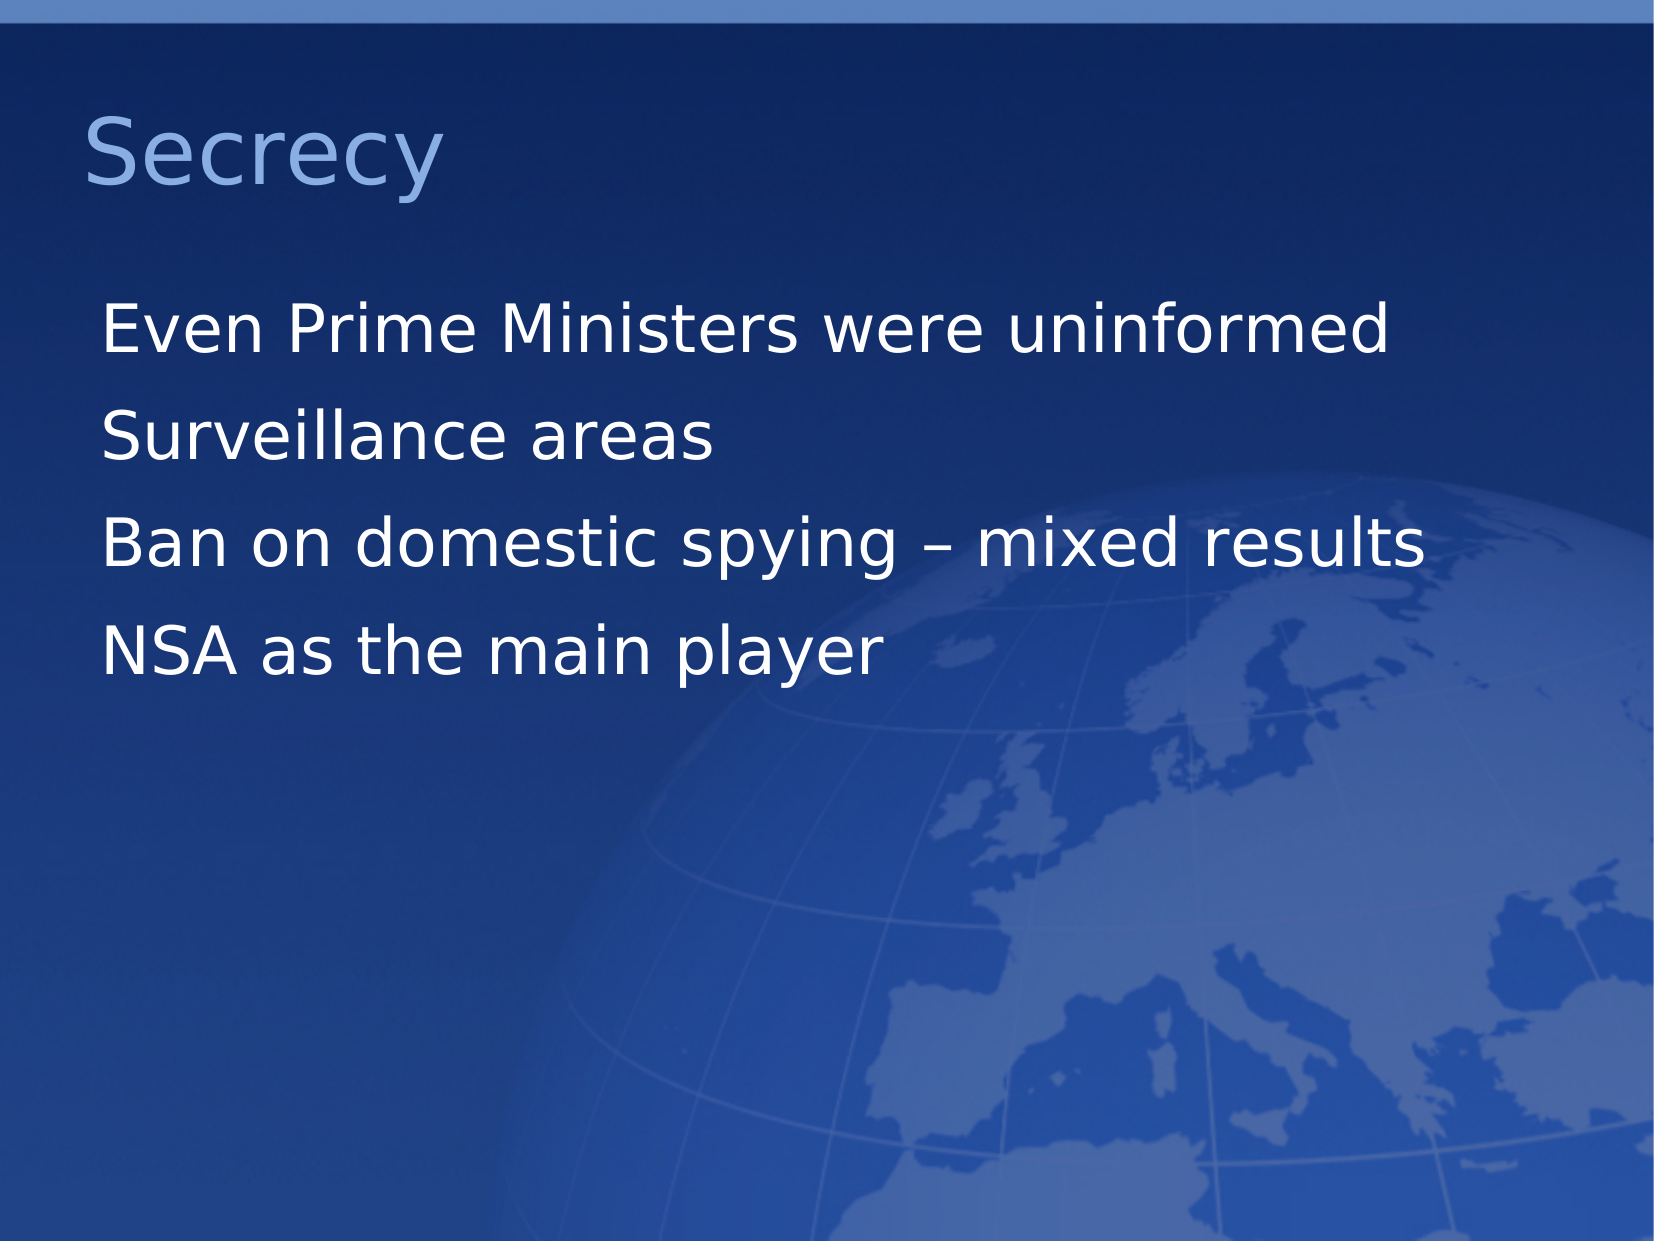

# Secrecy
Even Prime Ministers were uninformed
Surveillance areas
Ban on domestic spying – mixed results
NSA as the main player